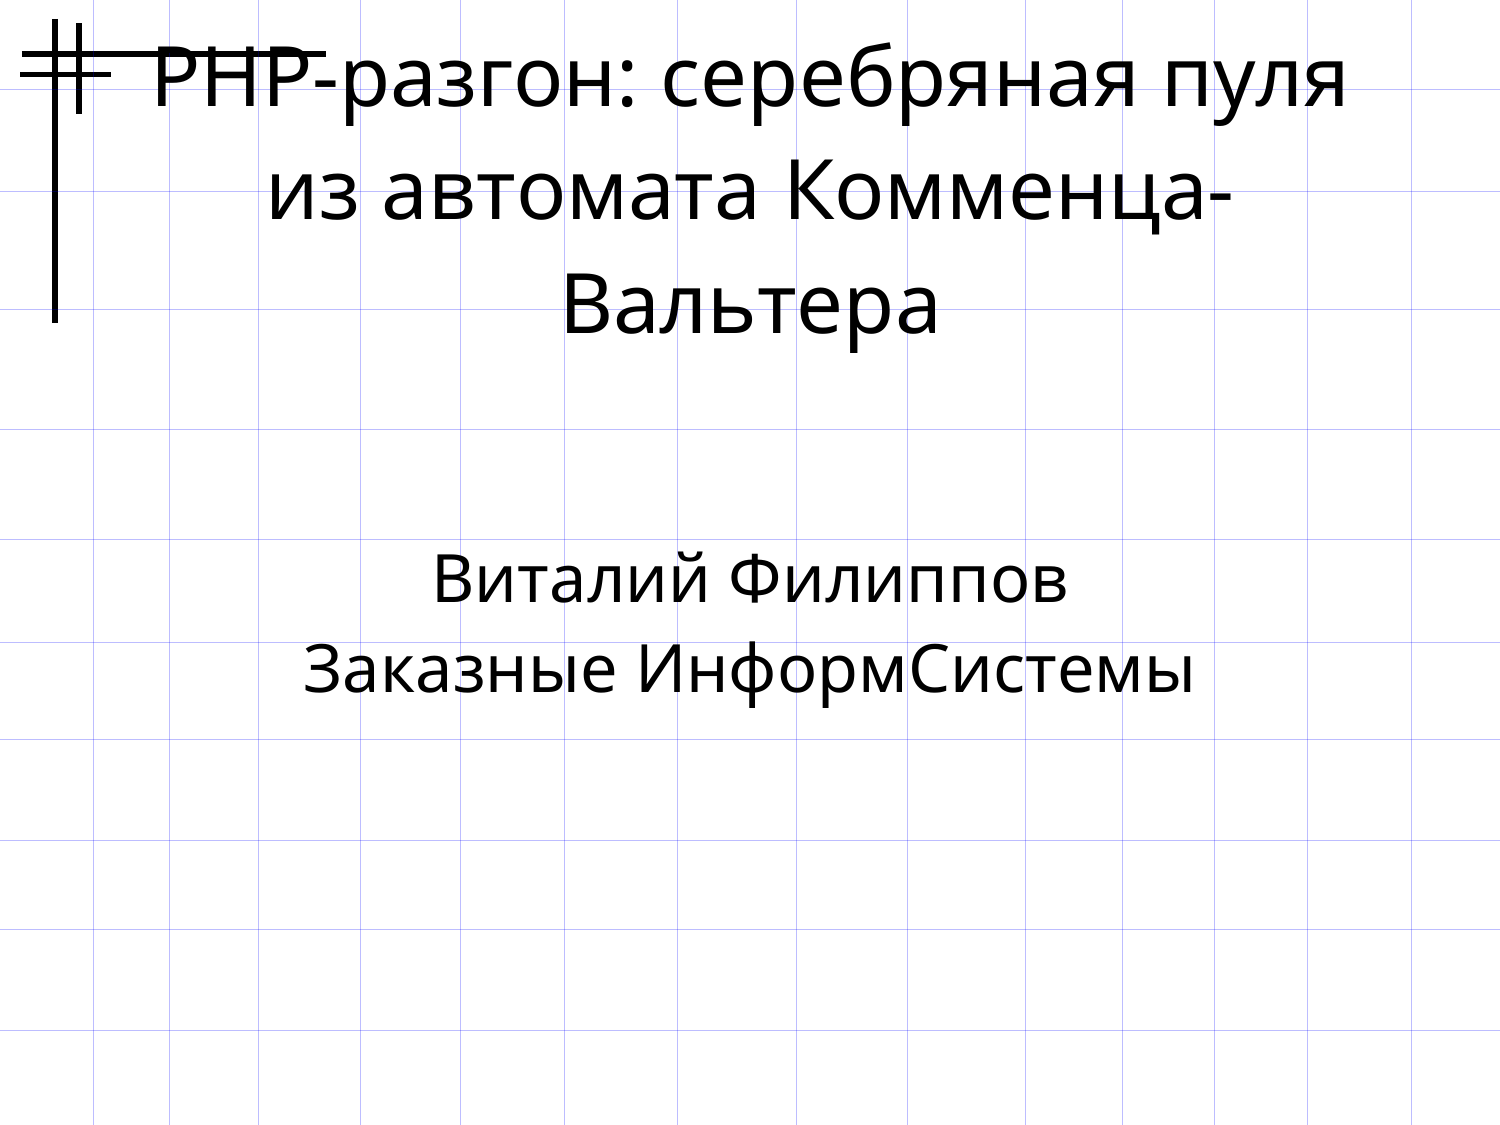

# PHP-разгон: серебряная пуля из автомата Комменца-Вальтера
Виталий Филиппов
Заказные ИнформСистемы